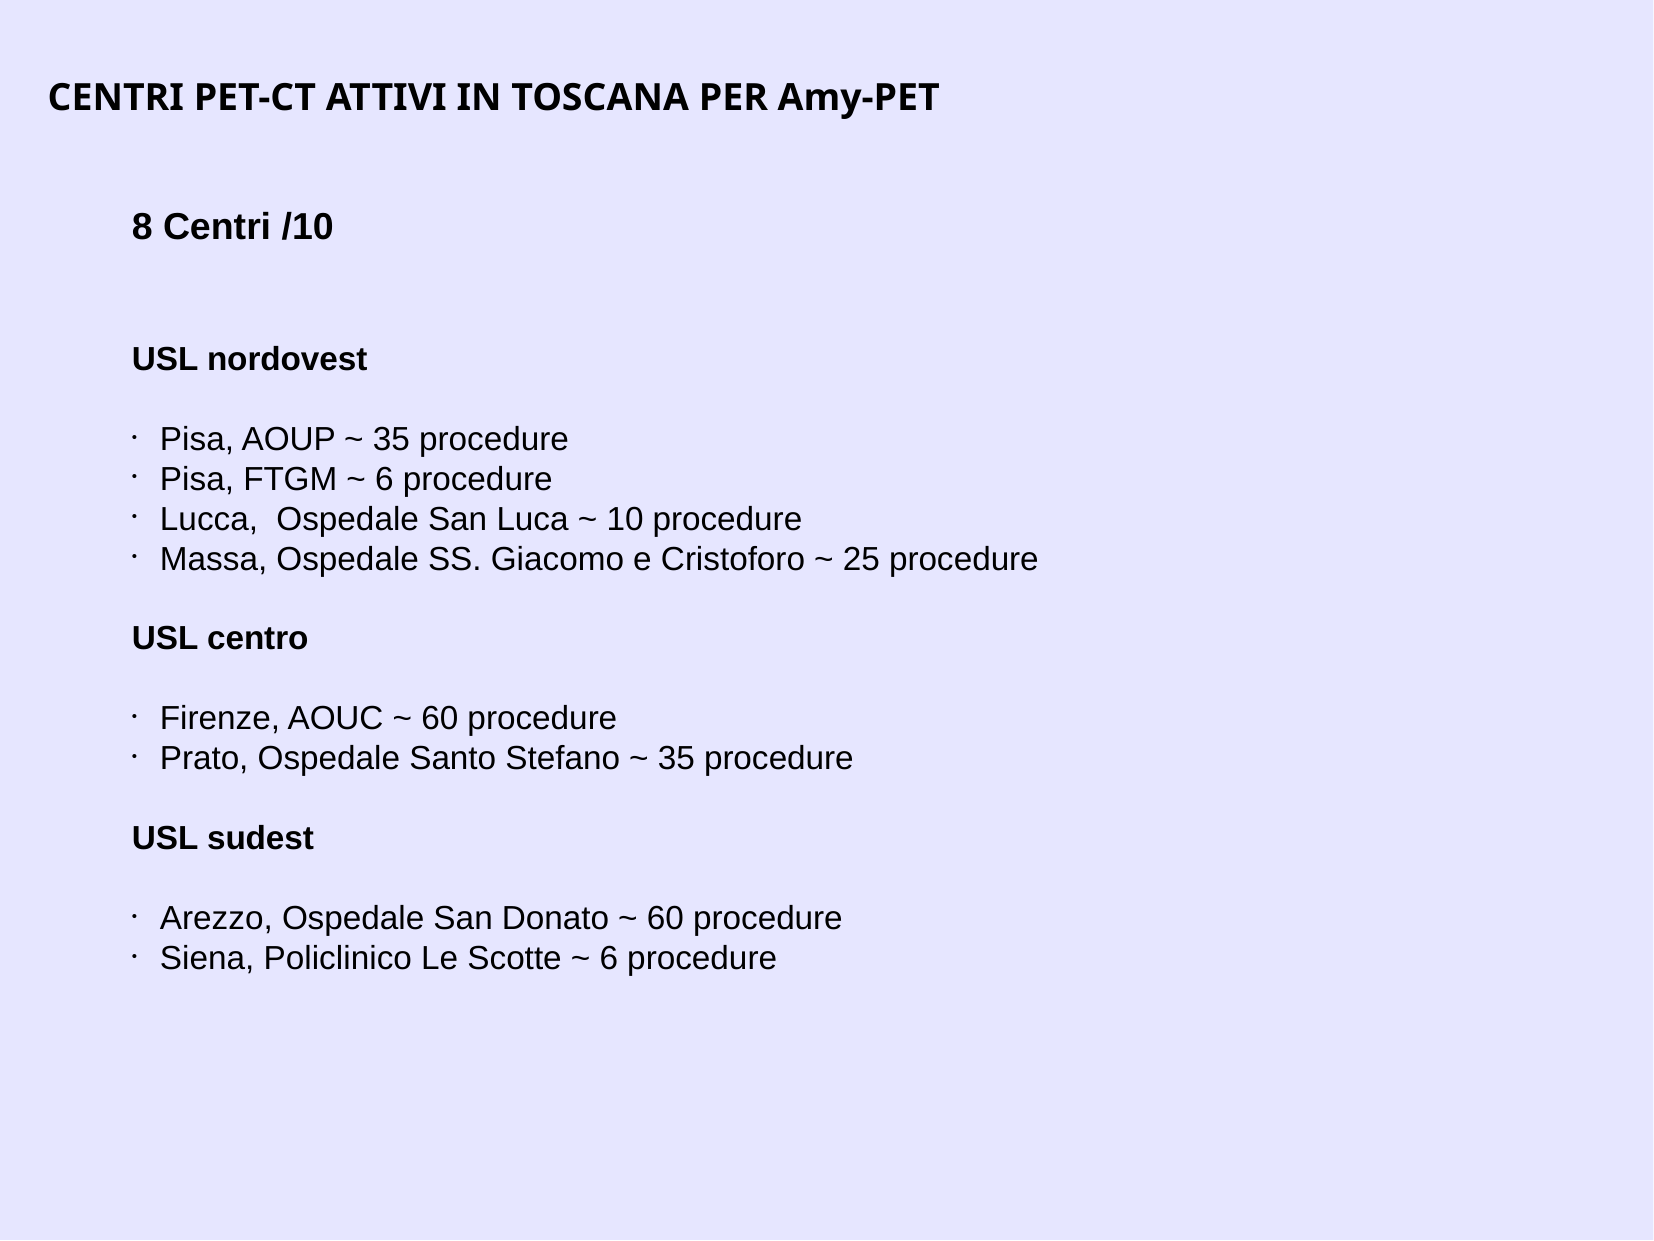

CENTRI PET-CT ATTIVI IN TOSCANA PER Amy-PET
8 Centri /10
USL nordovest
Pisa, AOUP ~ 35 procedure
Pisa, FTGM ~ 6 procedure
Lucca, Ospedale San Luca ~ 10 procedure
Massa, Ospedale SS. Giacomo e Cristoforo ~ 25 procedure
USL centro
Firenze, AOUC ~ 60 procedure
Prato, Ospedale Santo Stefano ~ 35 procedure
USL sudest
Arezzo, Ospedale San Donato ~ 60 procedure
Siena, Policlinico Le Scotte ~ 6 procedure